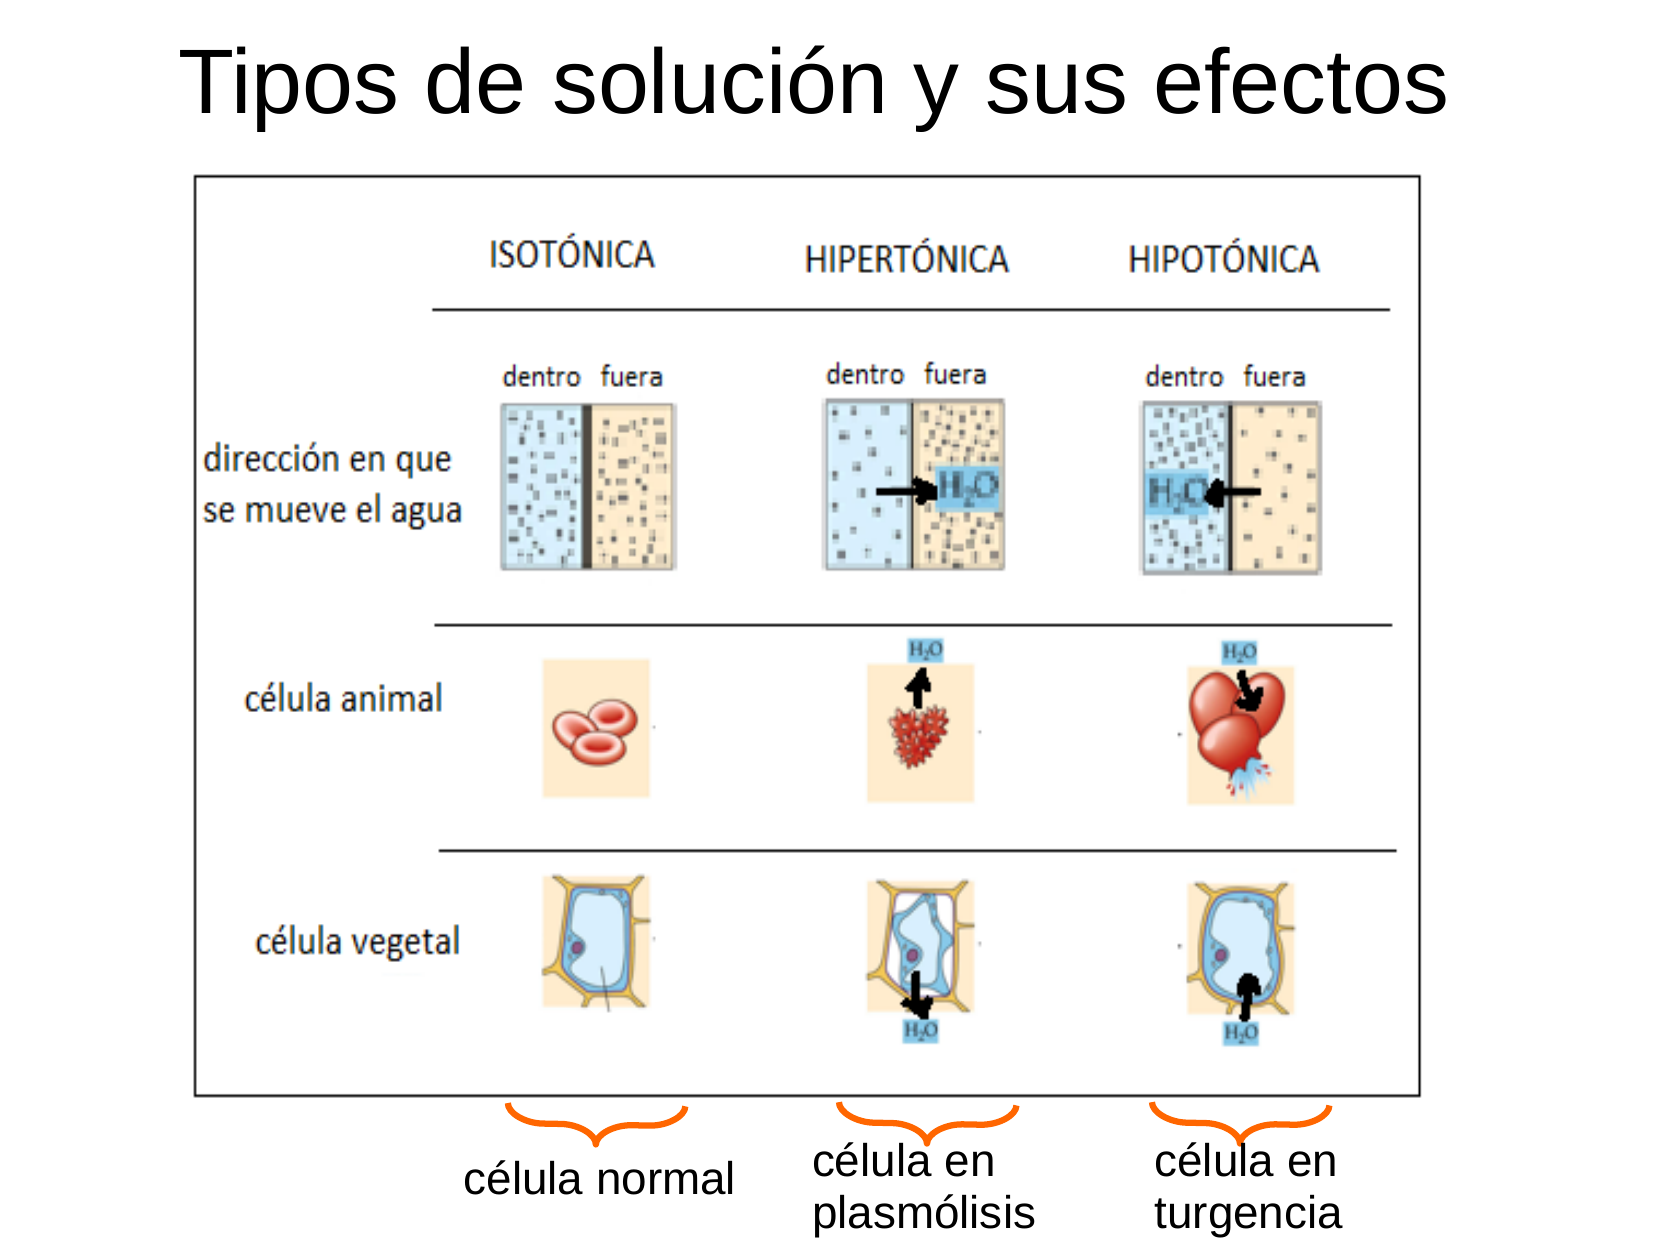

# Tipos de solución y sus efectos
célula en
plasmólisis
célula en
turgencia
célula normal